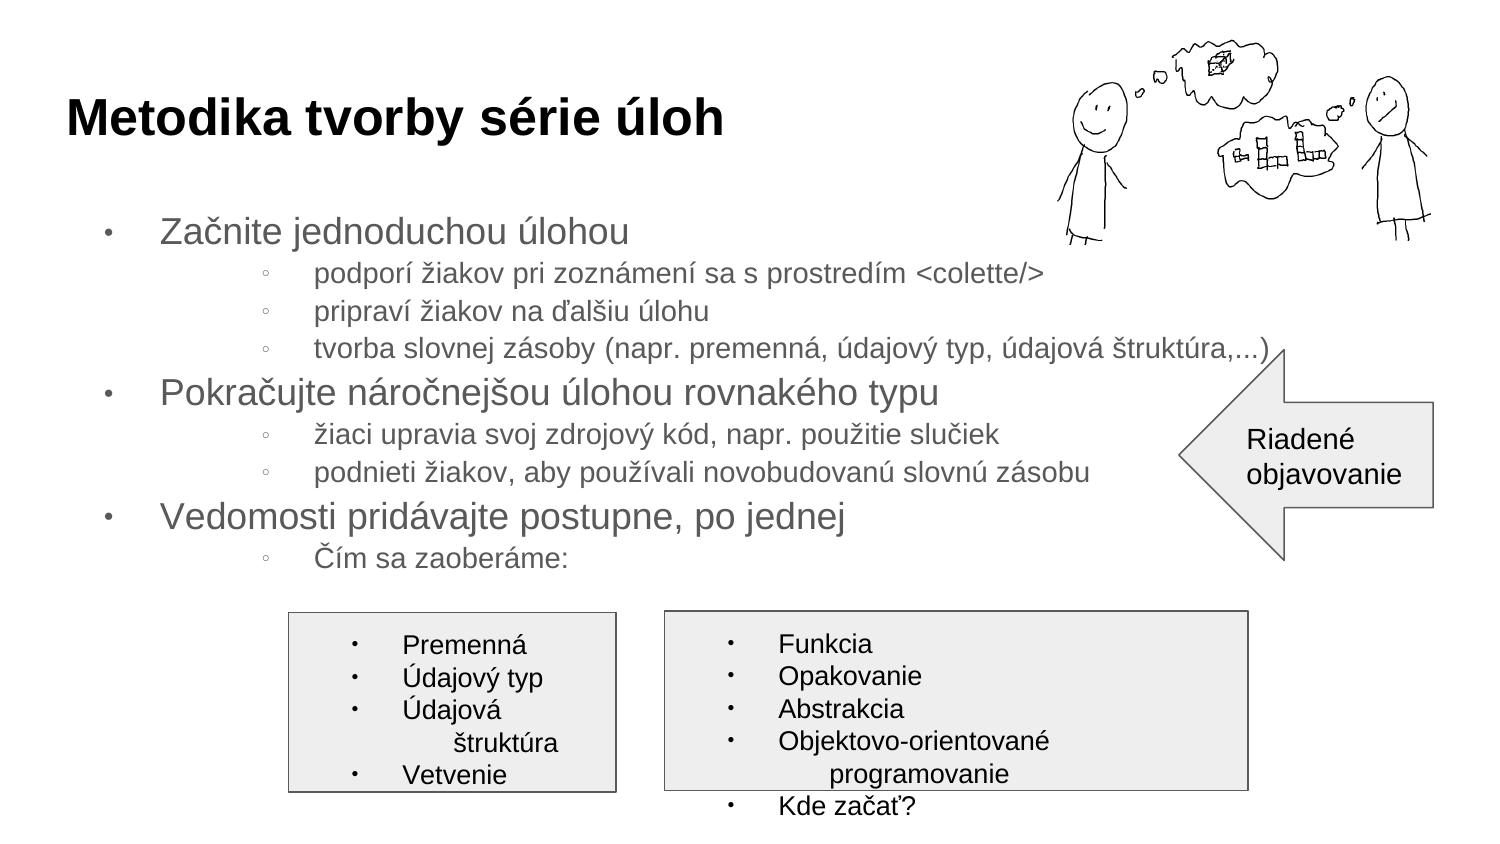

# Metodika tvorby série úloh
Začnite jednoduchou úlohou
podporí žiakov pri zoznámení sa s prostredím <colette/>
pripraví žiakov na ďalšiu úlohu
tvorba slovnej zásoby (napr. premenná, údajový typ, údajová štruktúra,...)
Pokračujte náročnejšou úlohou rovnakého typu
žiaci upravia svoj zdrojový kód, napr. použitie slučiek
podnieti žiakov, aby používali novobudovanú slovnú zásobu
Vedomosti pridávajte postupne, po jednej
Čím sa zaoberáme:
Riadené objavovanie
Funkcia
Opakovanie
Abstrakcia
Objektovo-orientované programovanie
Kde začať?
Premenná
Údajový typ
Údajová štruktúra
Vetvenie